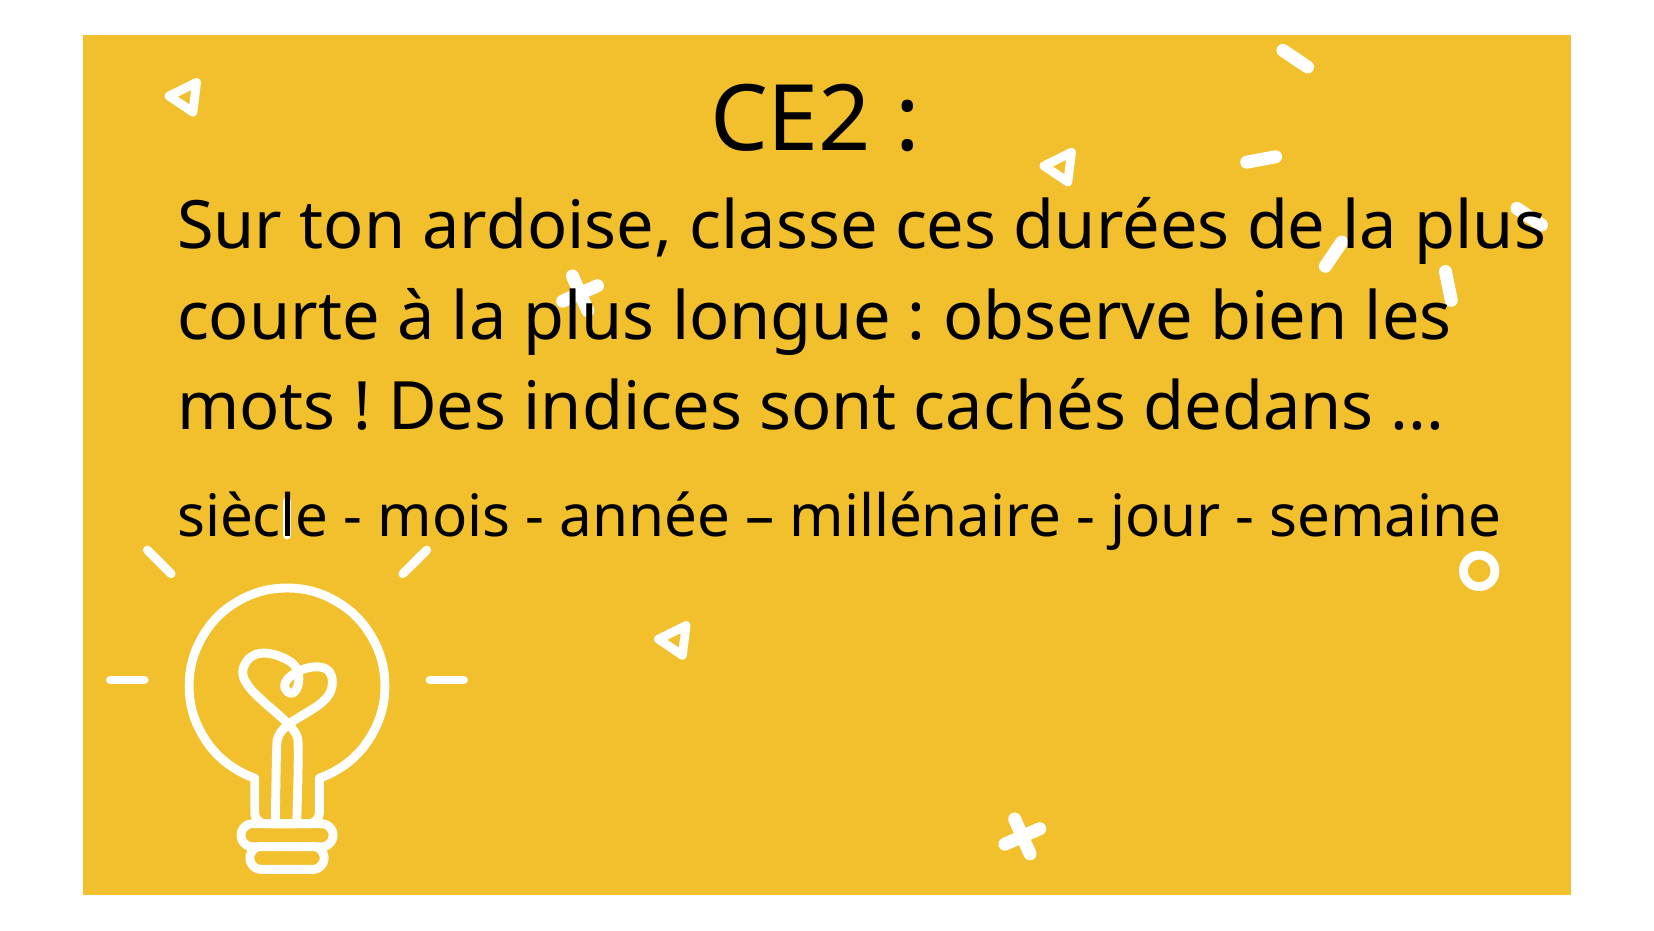

# CE2 :
Sur ton ardoise, classe ces durées de la plus courte à la plus longue : observe bien les mots ! Des indices sont cachés dedans ...
siècle - mois - année – millénaire - jour - semaine